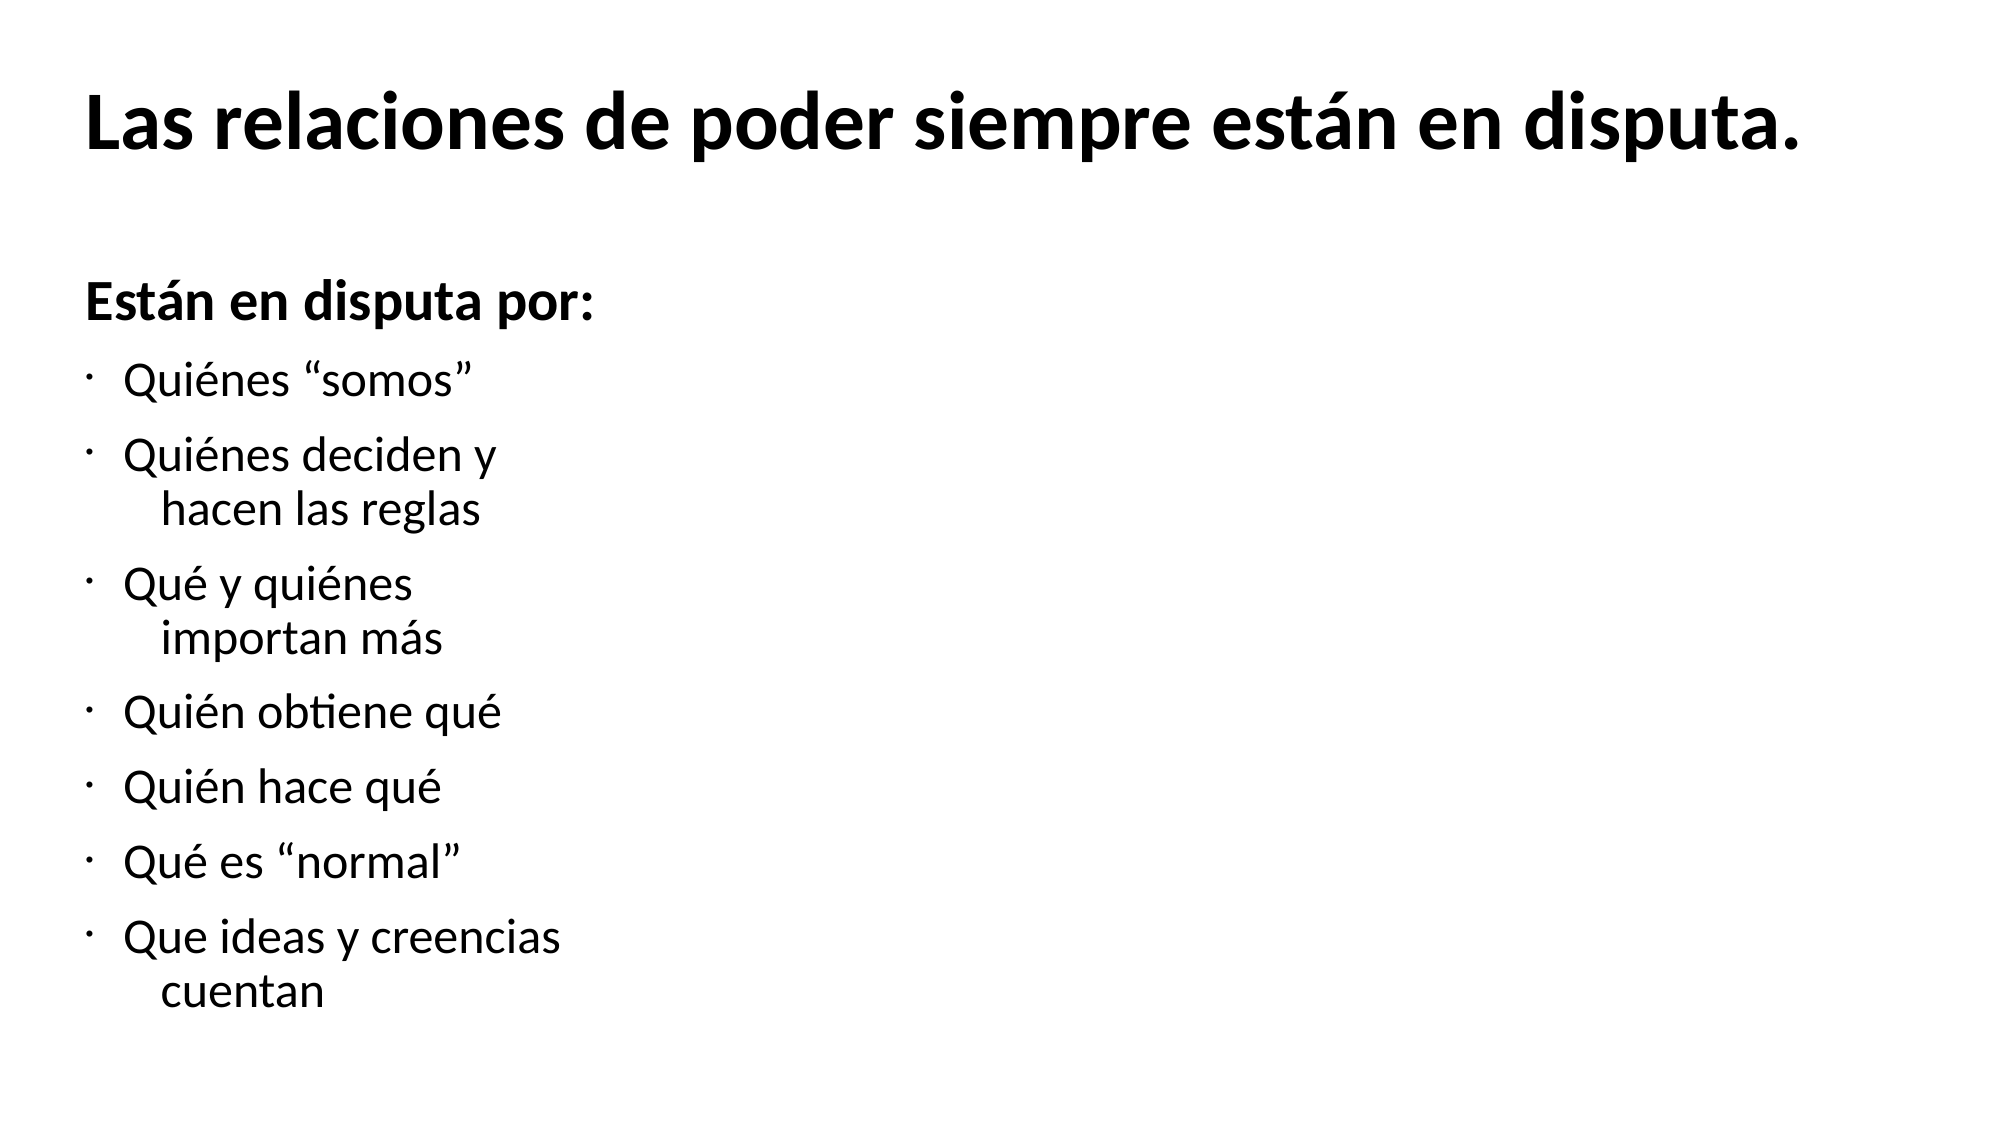

Las relaciones de poder siempre están en disputa.
Están en disputa por:
Quiénes “somos”
Quiénes deciden y hacen las reglas
Qué y quiénes importan más
Quién obtiene qué
Quién hace qué
Qué es “normal”
Que ideas y creencias cuentan